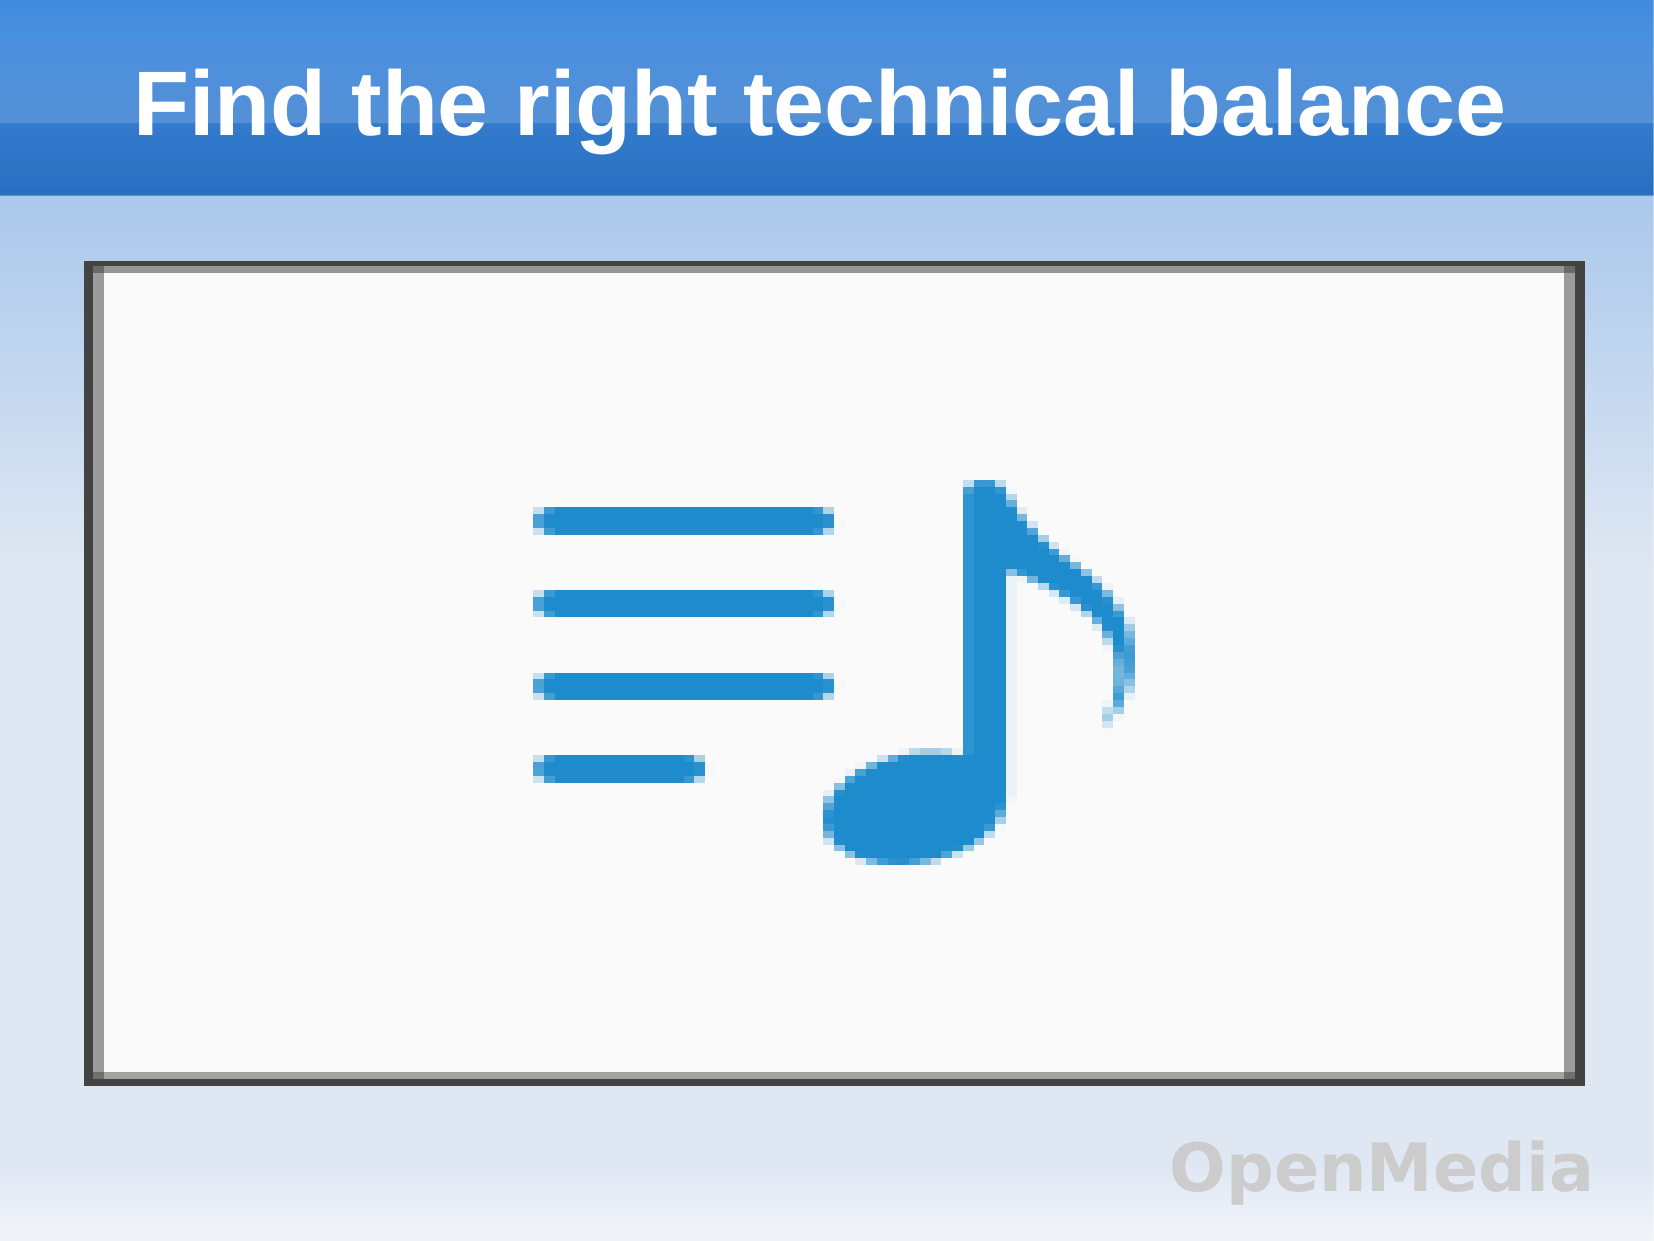

# Find the right technical balance
26